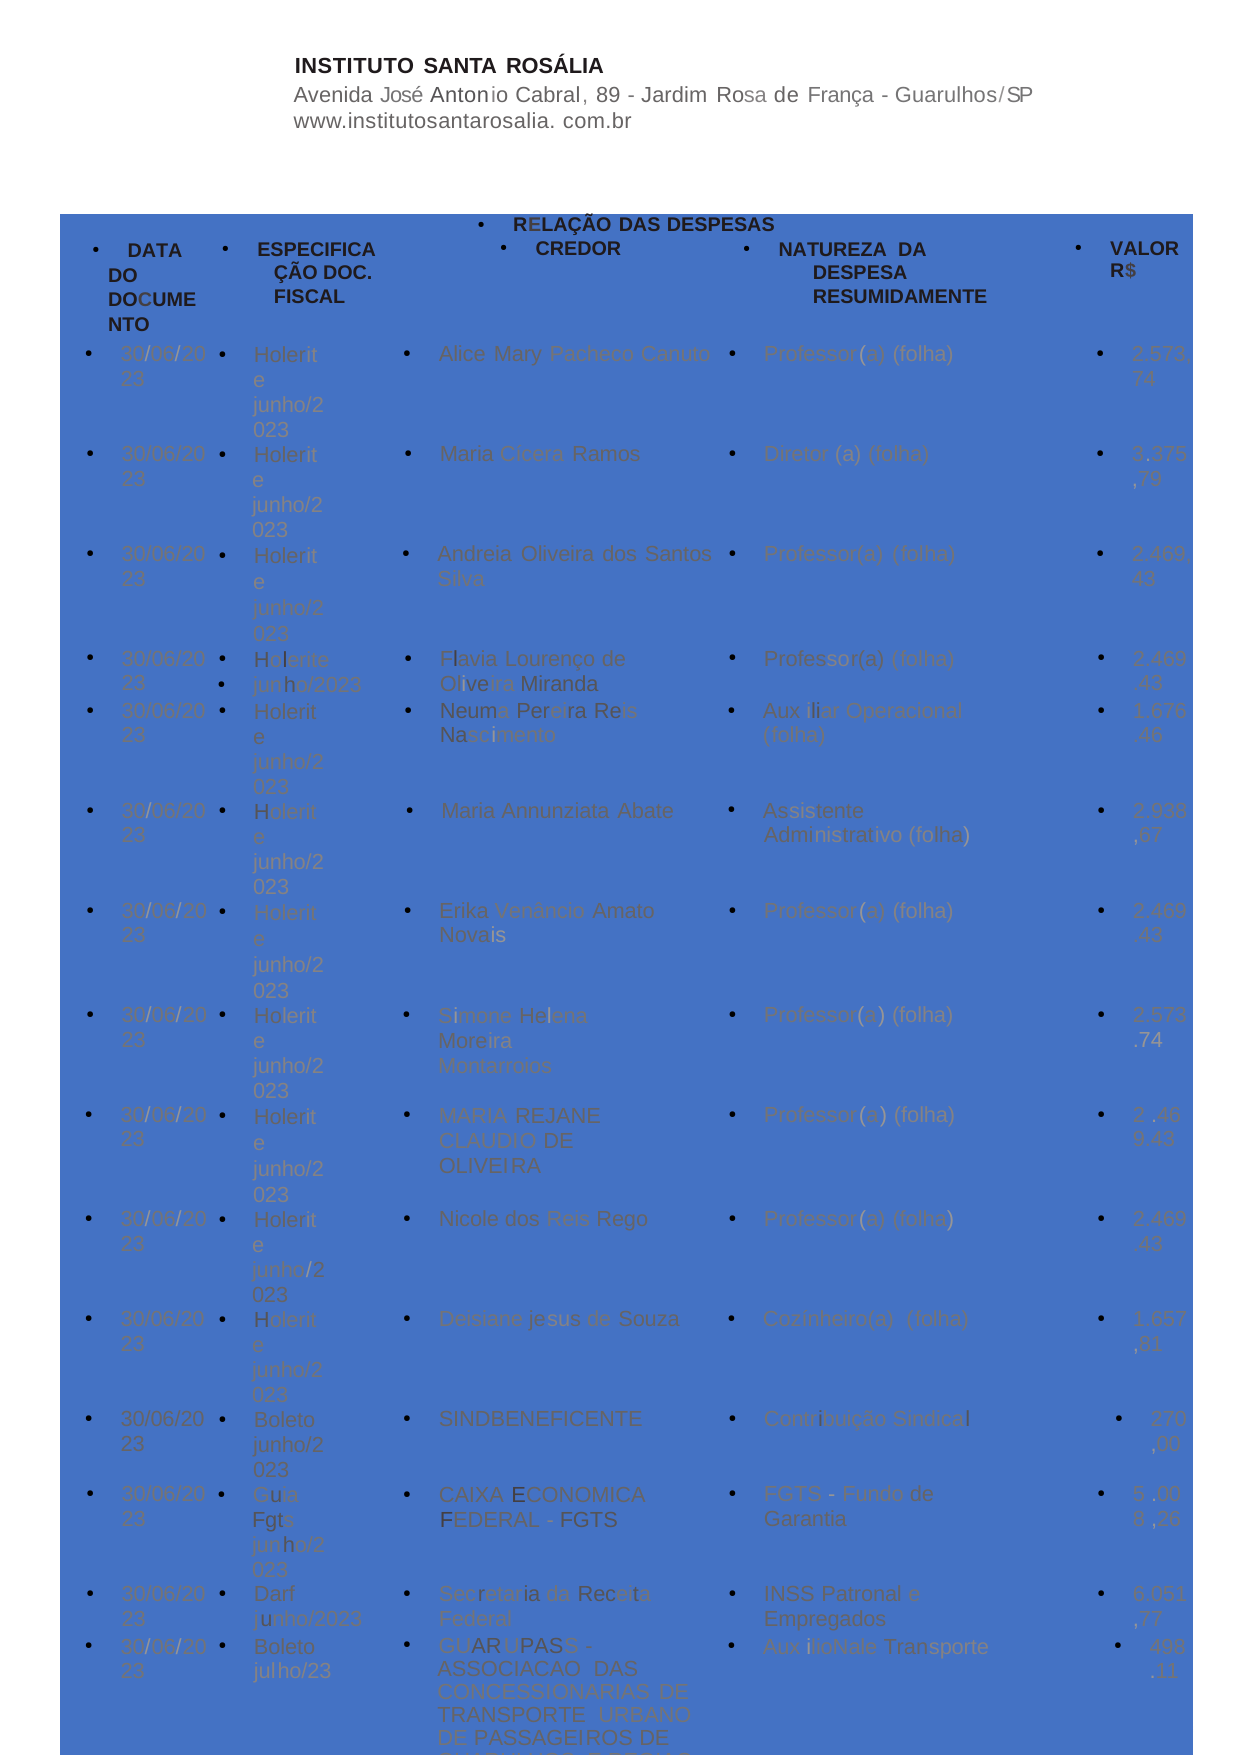

INSTITUTO SANTA ROSÁLIA
Avenida José Antonio Cabral, 89 - Jardim Rosa de França - Guarulhos/SP www.institutosantarosalia. com.br
| RELAÇÃO DAS DESPESAS | | | | |
| --- | --- | --- | --- | --- |
| DATA DO DOCUMENTO | ESPECIFICAÇÃO DOC. FISCAL | CREDOR | NATUREZA DA DESPESA RESUMIDAMENTE | VALOR R$ |
| 30/06/2023 | Holerite junho/2023 | Alice Mary Pacheco Canuto | Professor(a) (folha) | 2.573,74 |
| 30/06/2023 | Holerite junho/2023 | Maria Cícera Ramos | Diretor (a) (folha) | 3.375,79 |
| 30/06/2023 | Holerite junho/2023 | Andreia Oliveira dos Santos Silva | Professor(a) (folha) | 2.469,43 |
| 30/06/2023 | Holerite junho/2023 | Flavia Lourenço de Oliveira Miranda | Professor(a) (folha) | 2.469.43 |
| 30/06/2023 | Holerite junho/2023 | Neuma Pereira Reis Nascimento | Aux iliar Operacional (folha) | 1.676.46 |
| 30/06/2023 | Holerite junho/2023 | Maria Annunziata Abate | Assistente Administrativo (folha) | 2.938,67 |
| 30/06/2023 | Holerite junho/2023 | Erika Venâncio Amato Novais | Professor(a) (folha) | 2.469.43 |
| 30/06/2023 | Holerite junho/2023 | Simone Helena Moreira Montarroios | Professor(a) (folha) | 2.573 .74 |
| 30/06/2023 | Holerite junho/2023 | MARIA REJANE CLAUDIO DE OLIVEIRA | Professor(a) (folha) | 2 .469.43 |
| 30/06/2023 | Holerite junho/2023 | Nicole dos Reis Rego | Professor(a) (folha) | 2.469.43 |
| 30/06/2023 | Holerite junho/2023 | Deisiane jesus de Souza | Cozínheiro(a) (folha) | 1.657,81 |
| 30/06/2023 | Boleto junho/2023 | SINDBENEFICENTE | Contribuição Sindical | 270 ,00 |
| 30/06/2023 | Guia Fgts junho/2023 | CAIXA ECONOMICA FEDERAL - FGTS | FGTS - Fundo de Garantia | 5 .008 ,26 |
| 30/06/2023 | Darf junho/2023 | Secretaria da Receita Federal | INSS Patronal e Empregados | 6.051,77 |
| 30/06/2023 | Boleto julho/23 | GUARUPASS - ASSOCIACAO DAS CONCESSIONARIAS DE TRANSPORTE URBANO DE PASSAGEIROS DE GUARULHOS E REGIAO | Aux ilioNale Transporte | 498.11 |
| 30/06/2023 | Darf IRRF SOBRE N.F 5535 | Secretaria da Receita Federal | Impostos e Taxas | 21,60 |
| 30/06/2023 | Darf PIS SOBRE N.F 5535 | Secretaria da Receita Federal | Impostos e Taxas | 66,96 |
| 30/06/2023 | Recibo Férias julho/2023 | Priscila Menezes Silva | Férias Pecúnia e 1/ 3 Férias (folha) | 2 .383 ,79 |
| 30/06/2023 | Fatura junho/2023 | CIA DE SANEAMENTO BASICO DO ESTADO DE SAO PAULO SABESP | Água e Esgoto | 2.974 ,38 |
| 04/07/2023 | Nota fisca l de serviços 150571 JUL | sodexo pass do Brasil serviços e comercio SA | Vale Alimentação/Refei ção (empregados) | 3.808,80 |